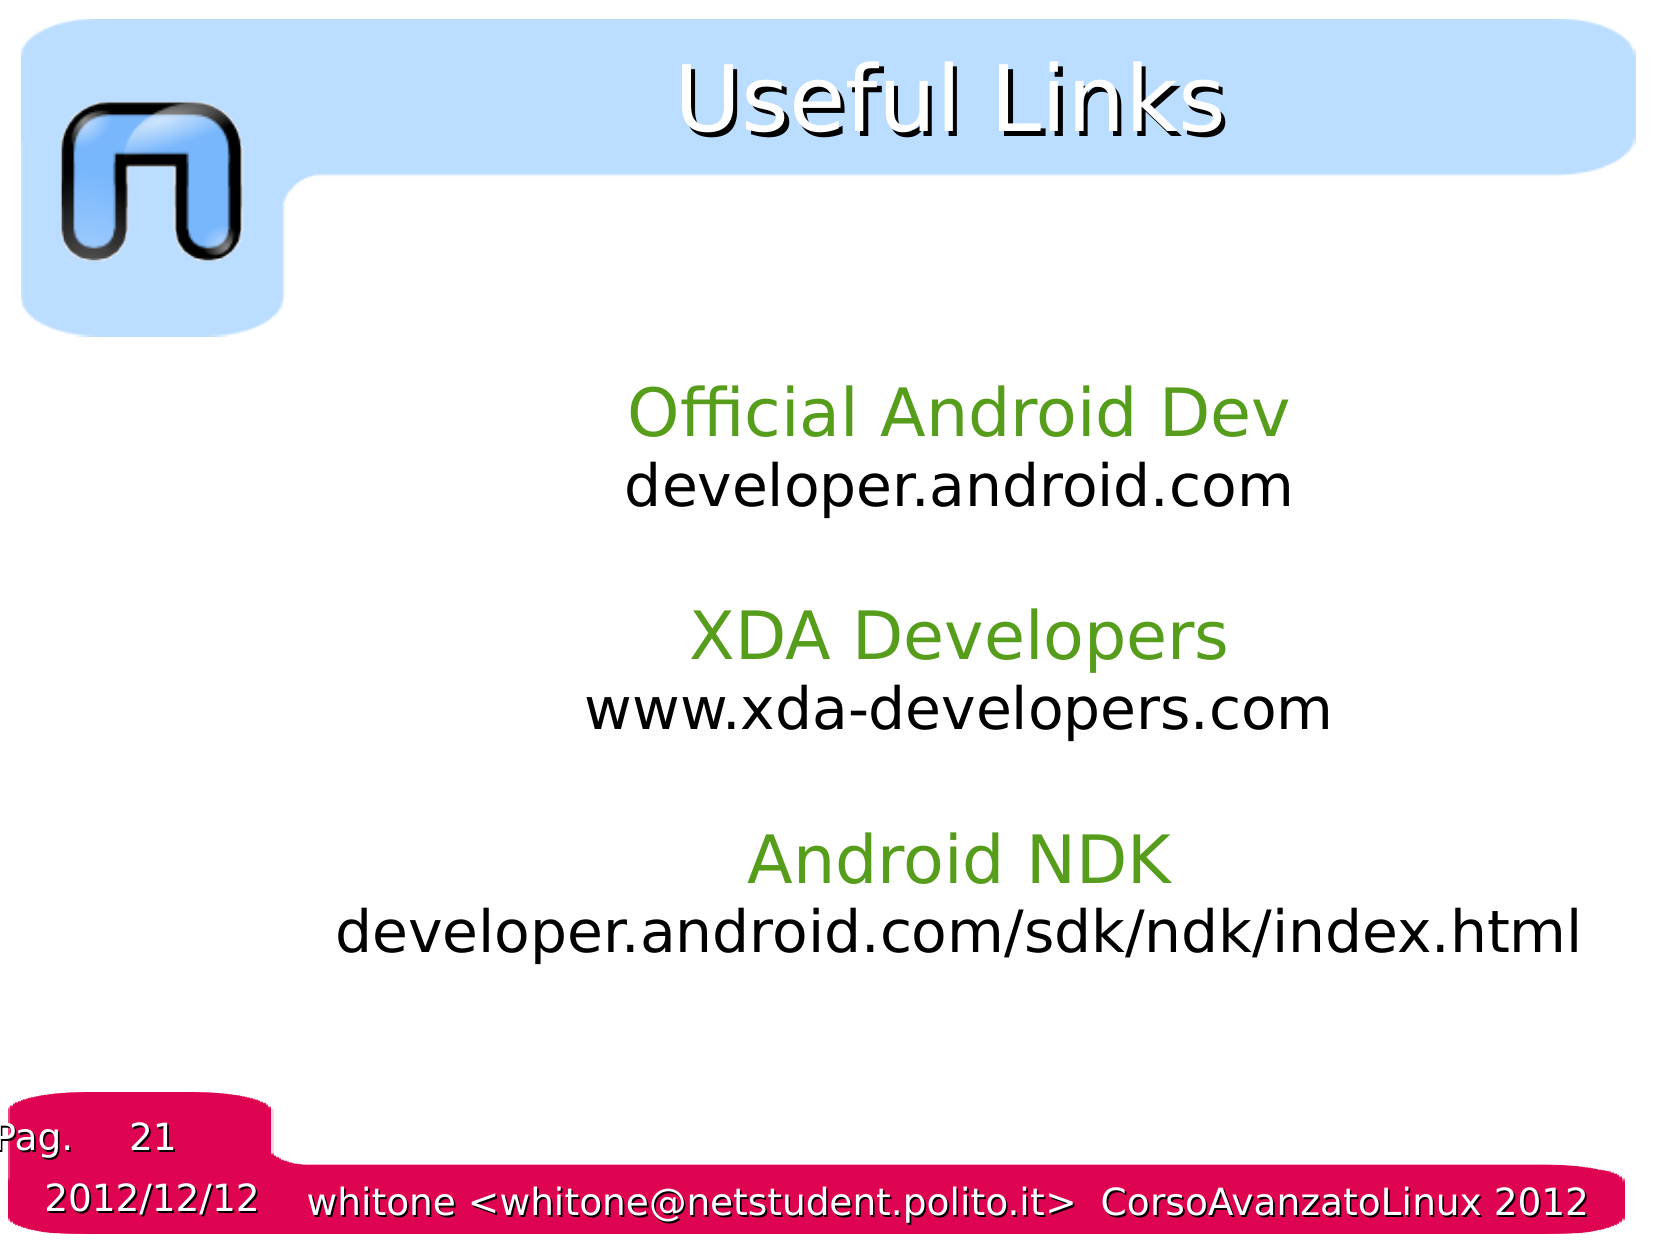

# Useful Links
Official Android Dev
developer.android.com
XDA Developers
www.xda-developers.com
Android NDK
developer.android.com/sdk/ndk/index.html
 Pag.
2012/12/12
whitone <whitone@netstudent.polito.it> CorsoAvanzatoLinux 2012